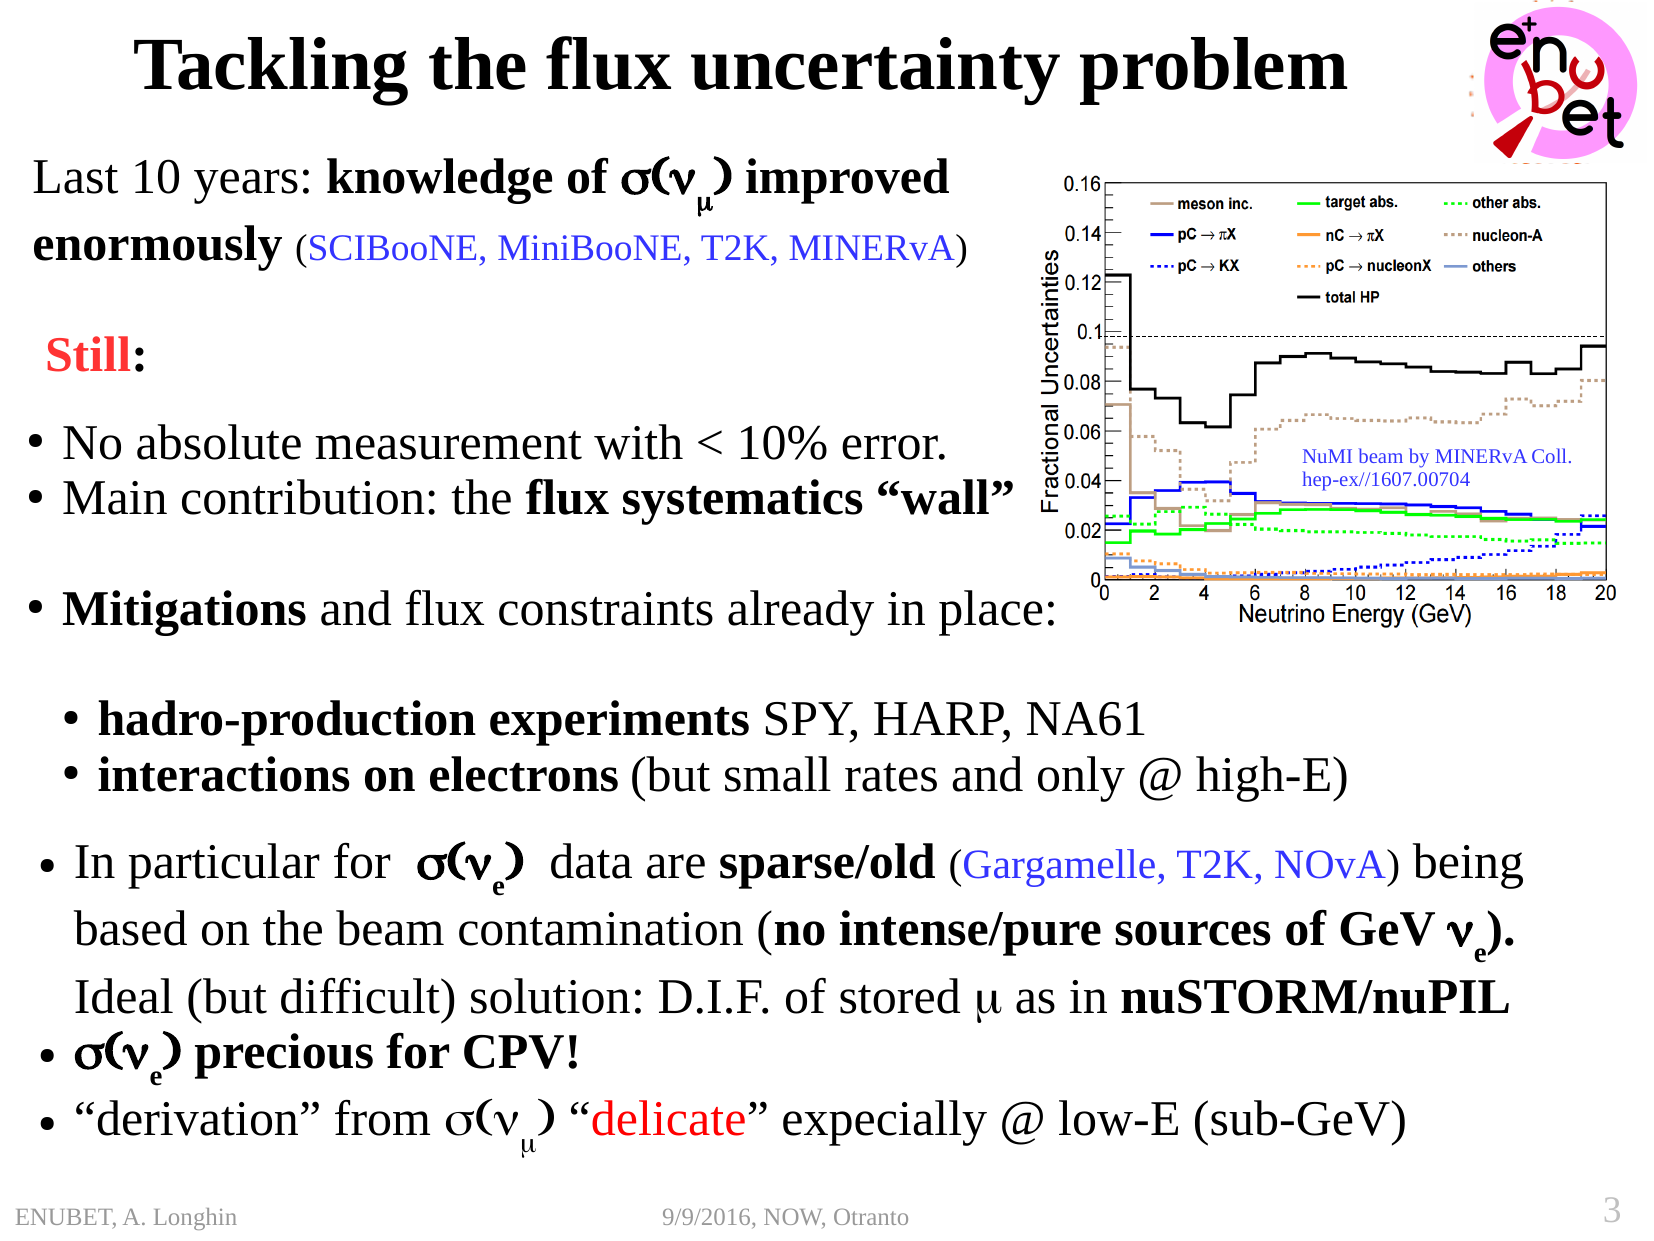

# Tackling the flux uncertainty problem
Last 10 years: knowledge of s(nm) improved enormously (SCIBooNE, MiniBooNE, T2K, MINERvA)
 Still:
No absolute measurement with < 10% error.
Main contribution: the flux systematics “wall”
Mitigations and flux constraints already in place:
hadro-production experiments SPY, HARP, NA61
interactions on electrons (but small rates and only @ high-E)
NuMI beam by MINERvA Coll. hep-ex//1607.00704
In particular for s(ne) data are sparse/old (Gargamelle, T2K, NOvA) being based on the beam contamination (no intense/pure sources of GeV ne). Ideal (but difficult) solution: D.I.F. of stored m as in nuSTORM/nuPIL
s(ne) precious for CPV!
“derivation” from s(nm) “delicate” expecially @ low-E (sub-GeV)